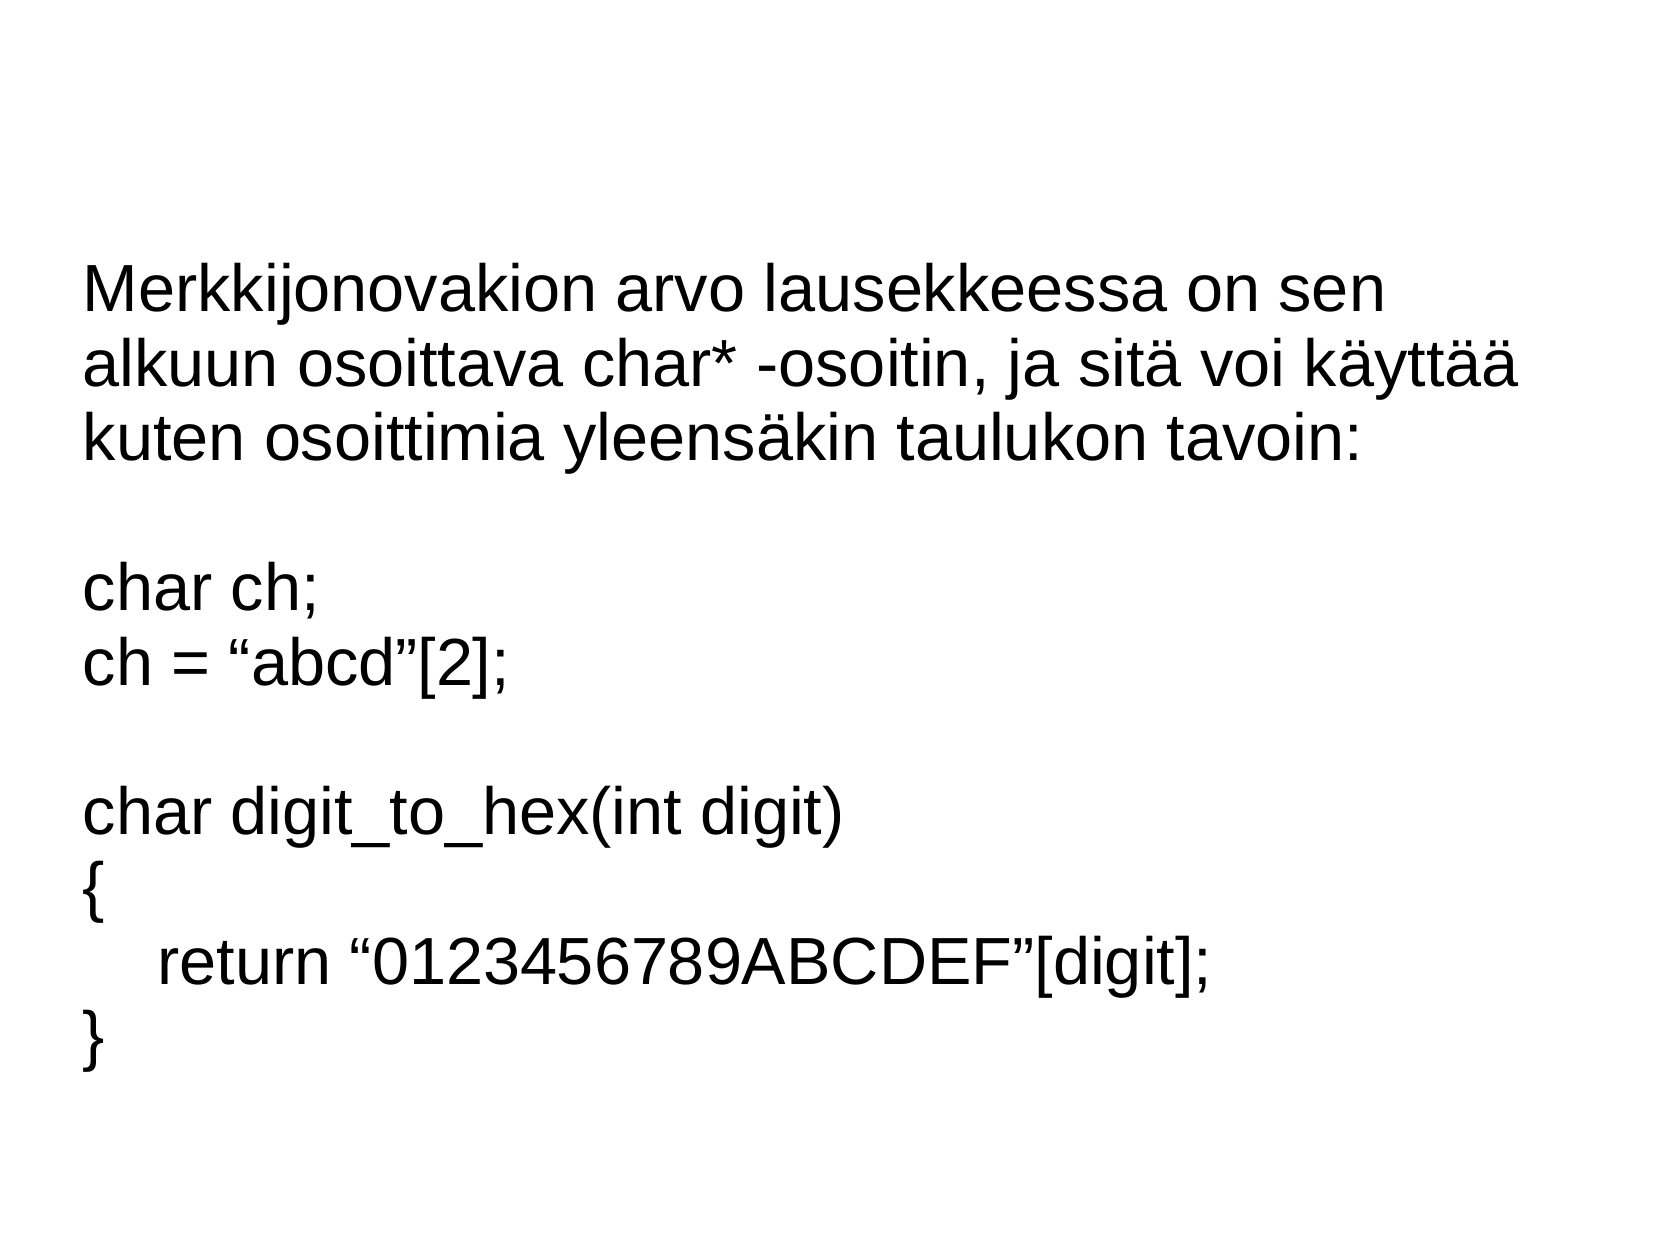

Merkkijonovakion arvo lausekkeessa on sen alkuun osoittava char* -osoitin, ja sitä voi käyttää kuten osoittimia yleensäkin taulukon tavoin:
char ch;
ch = “abcd”[2];
char digit_to_hex(int digit)
{
	return “0123456789ABCDEF”[digit];
}